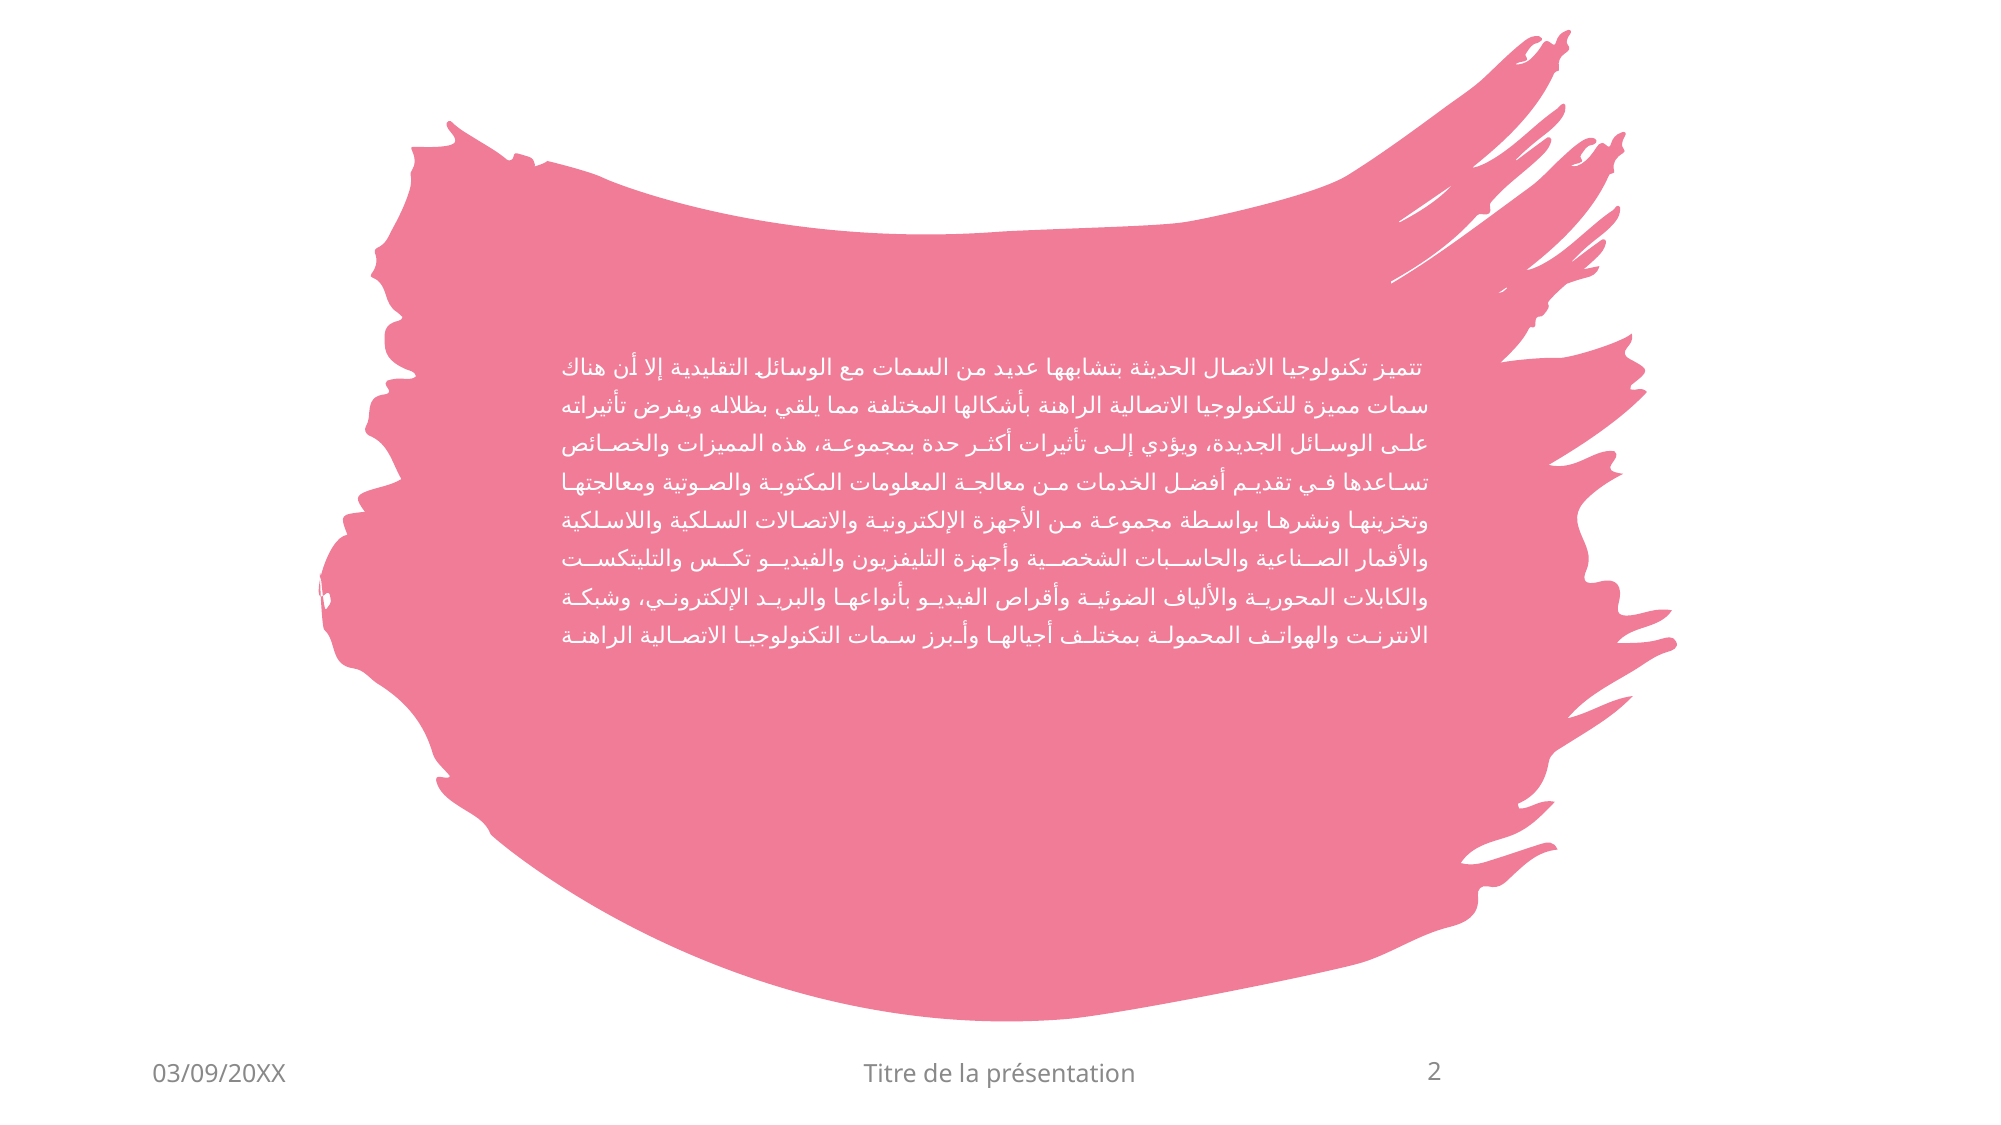

# تتميز تكنولوجيا الاتصال الحديثة بتشابهها عديد من السمات مع الوسائل التقليدية إلا أن هناك سمات مميزة للتكنولوجيا الاتصالية الراهنة بأشكالها المختلفة مما يلقي بظلاله ويفرض تأثيراته على الوسائل الجديدة، ويؤدي إلى تأثيرات أكثر حدة بمجموعة، هذه المميزات والخصائص تساعدها في تقديم أفضل الخدمات من معالجة المعلومات المكتوبة والصوتية ومعالجتها وتخزينها ونشرها بواسطة مجموعة من الأجهزة الإلكترونية والاتصالات السلكية واللاسلكية والأقمار الصناعية والحاسبات الشخصية وأجهزة التليفزيون والفيديو تكس والتليتكست والكابلات المحورية والألياف الضوئية وأقراص الفيديو بأنواعها والبريد الإلكتروني، وشبكة الانترنت والهواتف المحمولة بمختلف أجيالها وأبرز سمات التكنولوجيا الاتصالية الراهنة
03/09/20XX
Titre de la présentation